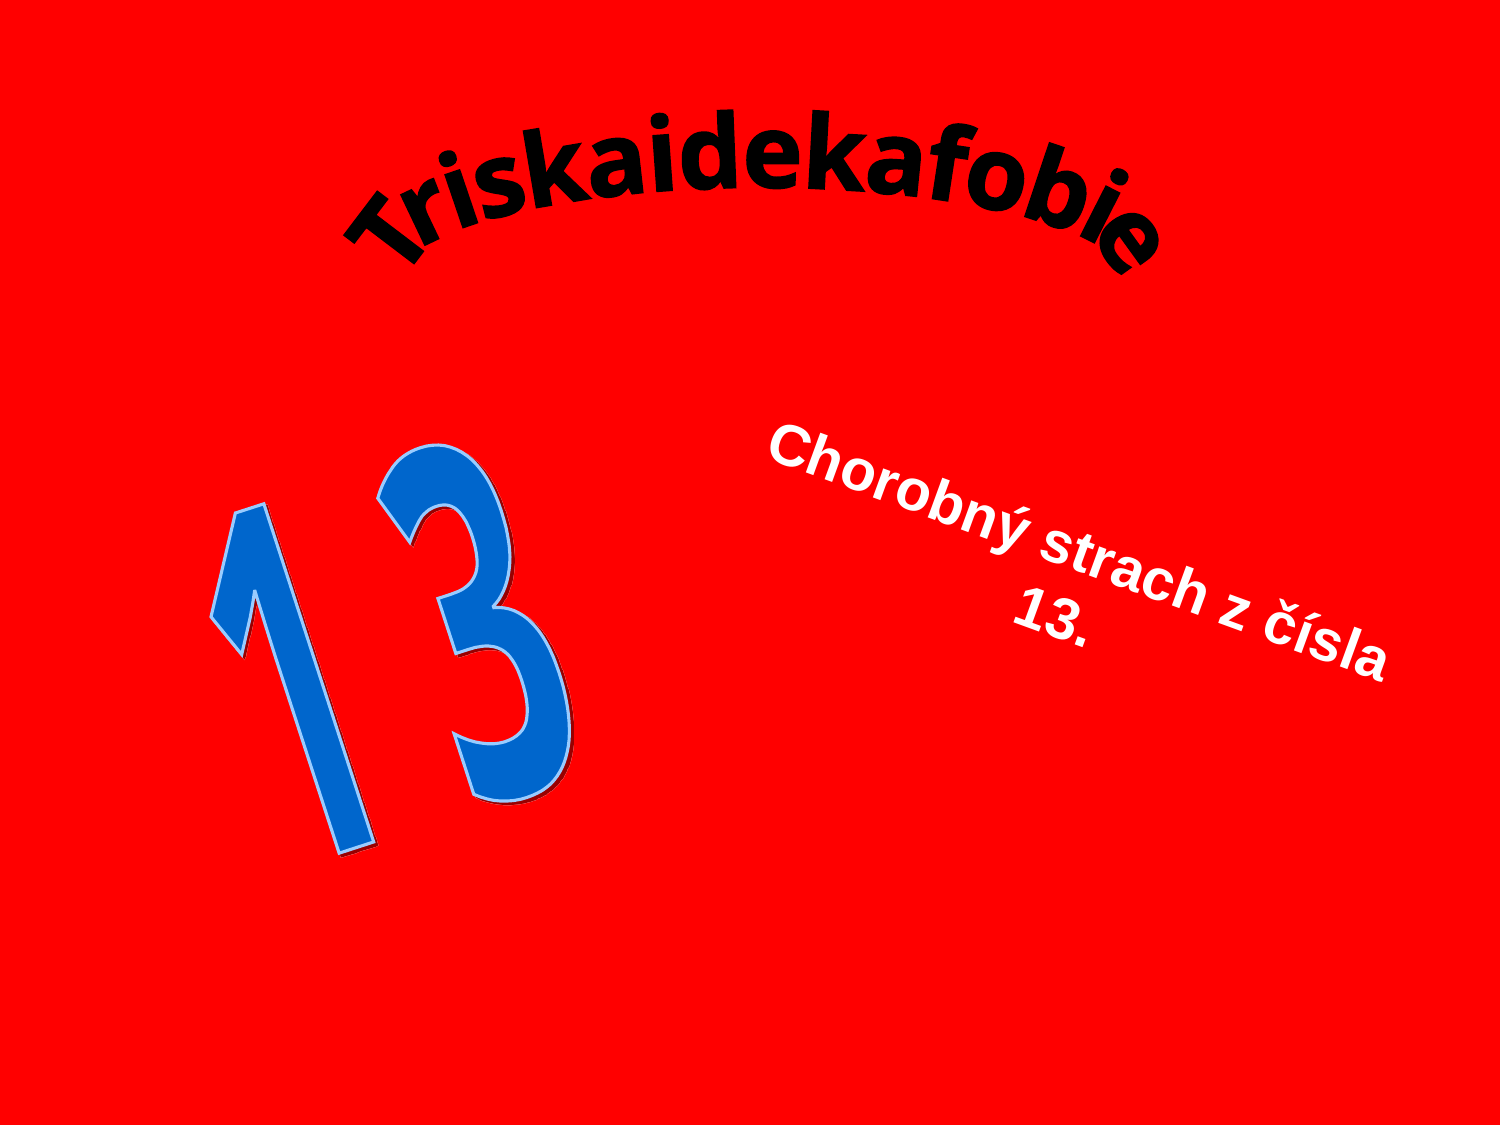

Triskaidekafobie
1 3
Chorobný strach z čísla 13.